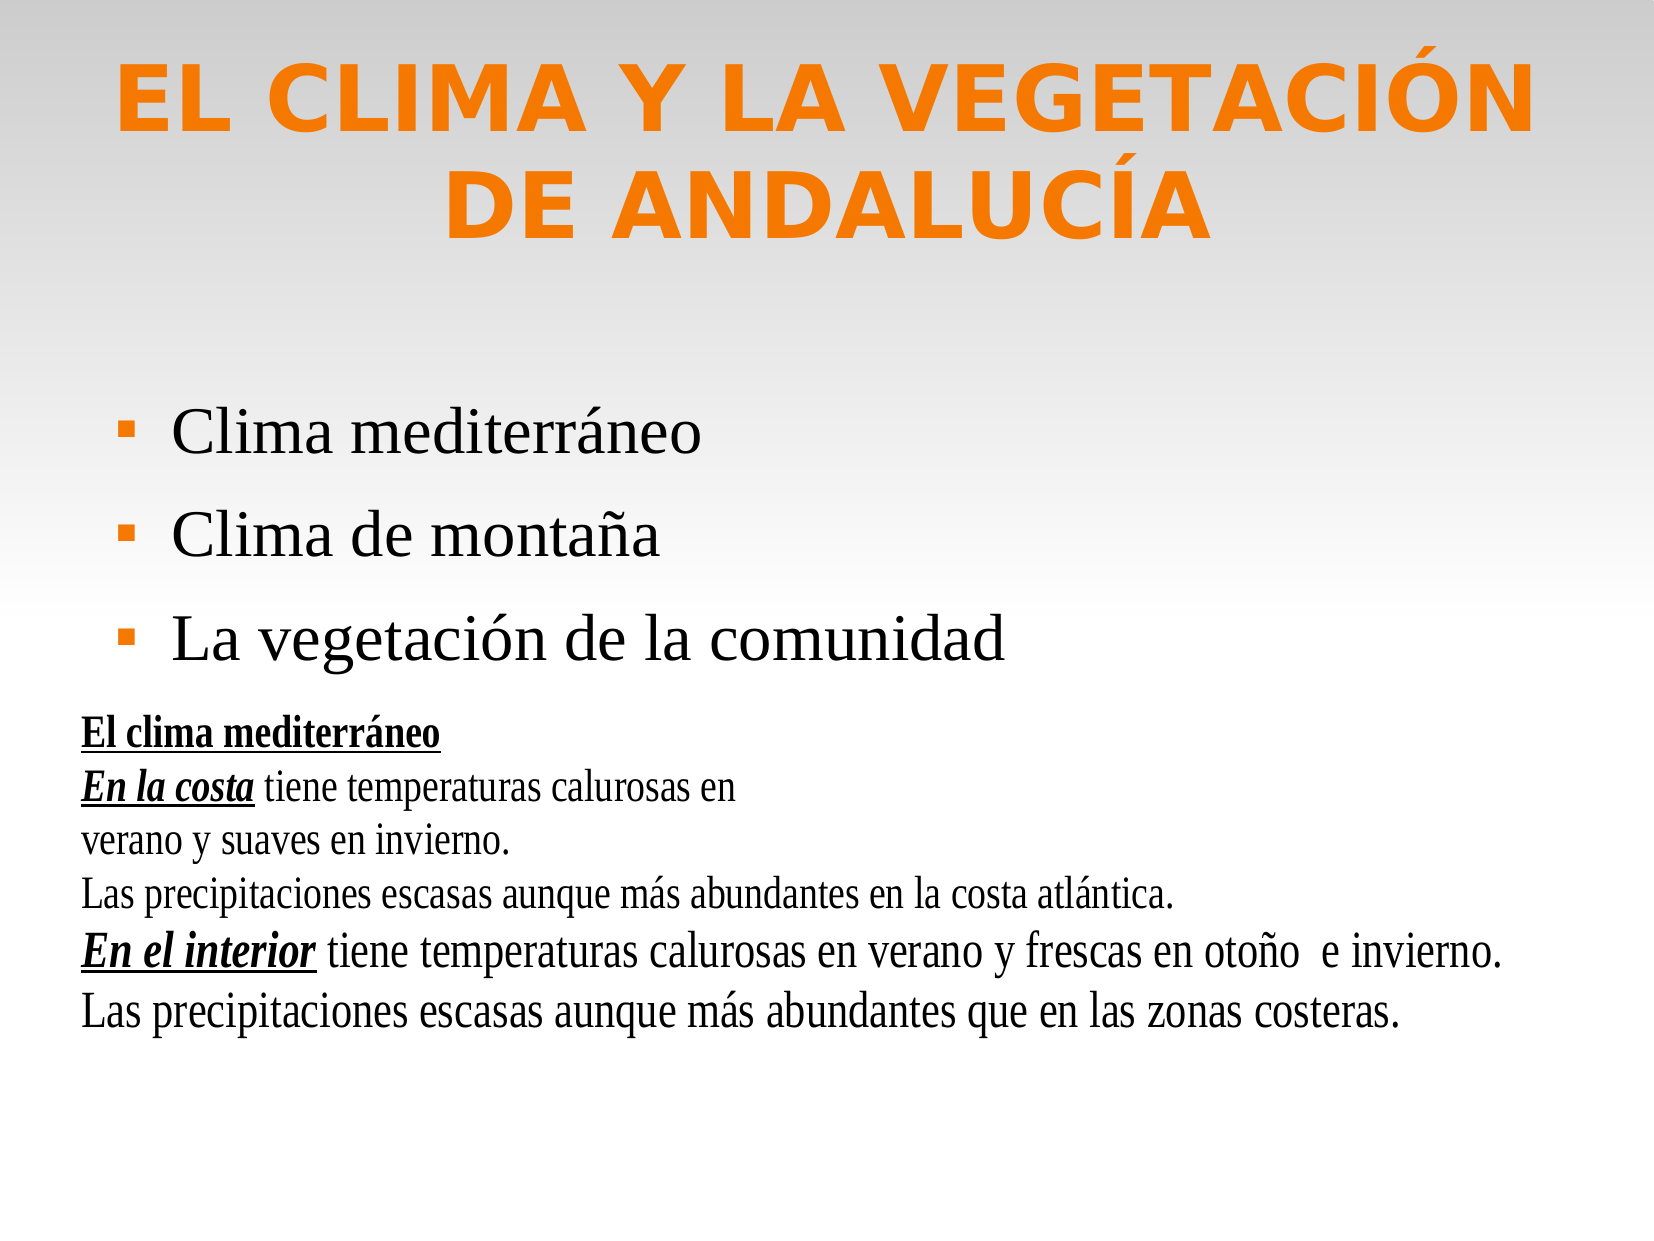

# EL CLIMA Y LA VEGETACIÓN DE ANDALUCÍA
Clima mediterráneo
Clima de montaña
La vegetación de la comunidad